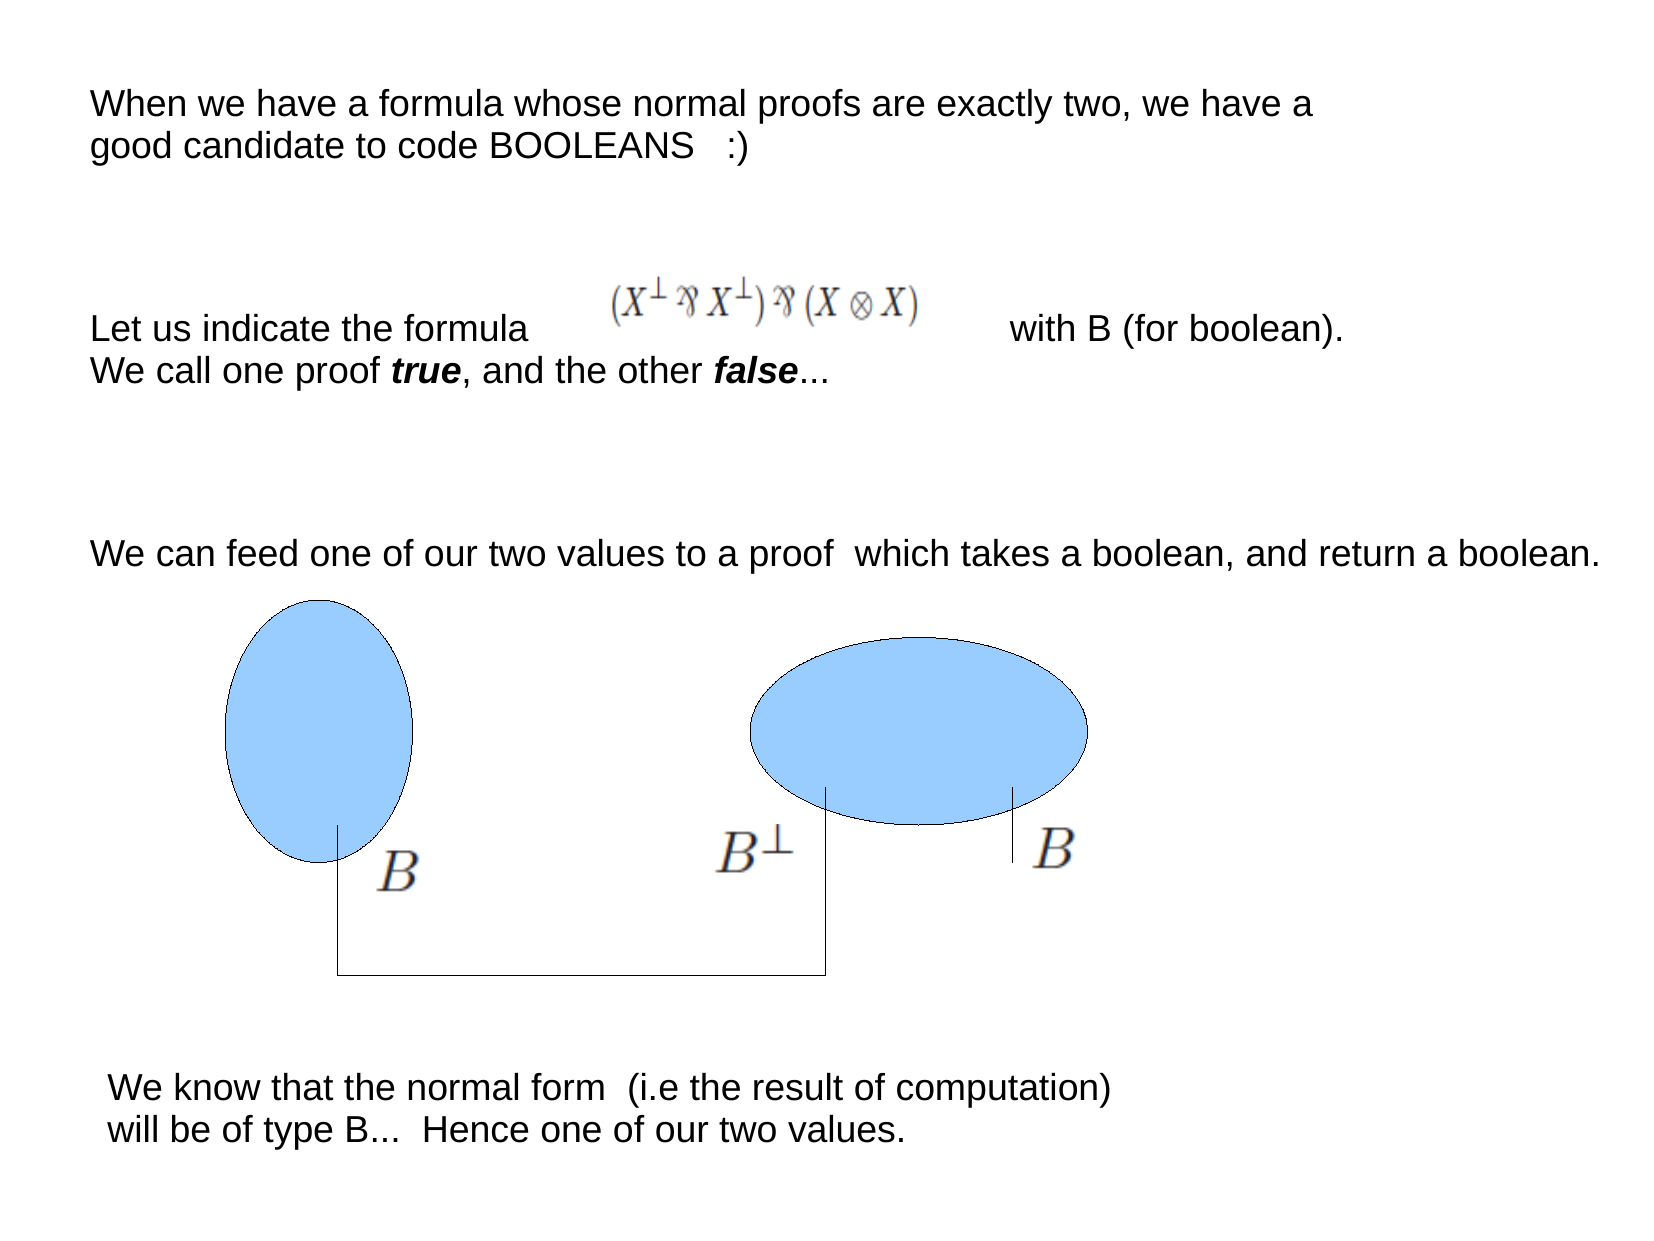

When we have a formula whose normal proofs are exactly two, we have a
good candidate to code BOOLEANS :)
Let us indicate the formula with B (for boolean).
We call one proof true, and the other false...
We can feed one of our two values to a proof which takes a boolean, and return a boolean.
We know that the normal form (i.e the result of computation) will be of type B... Hence one of our two values.